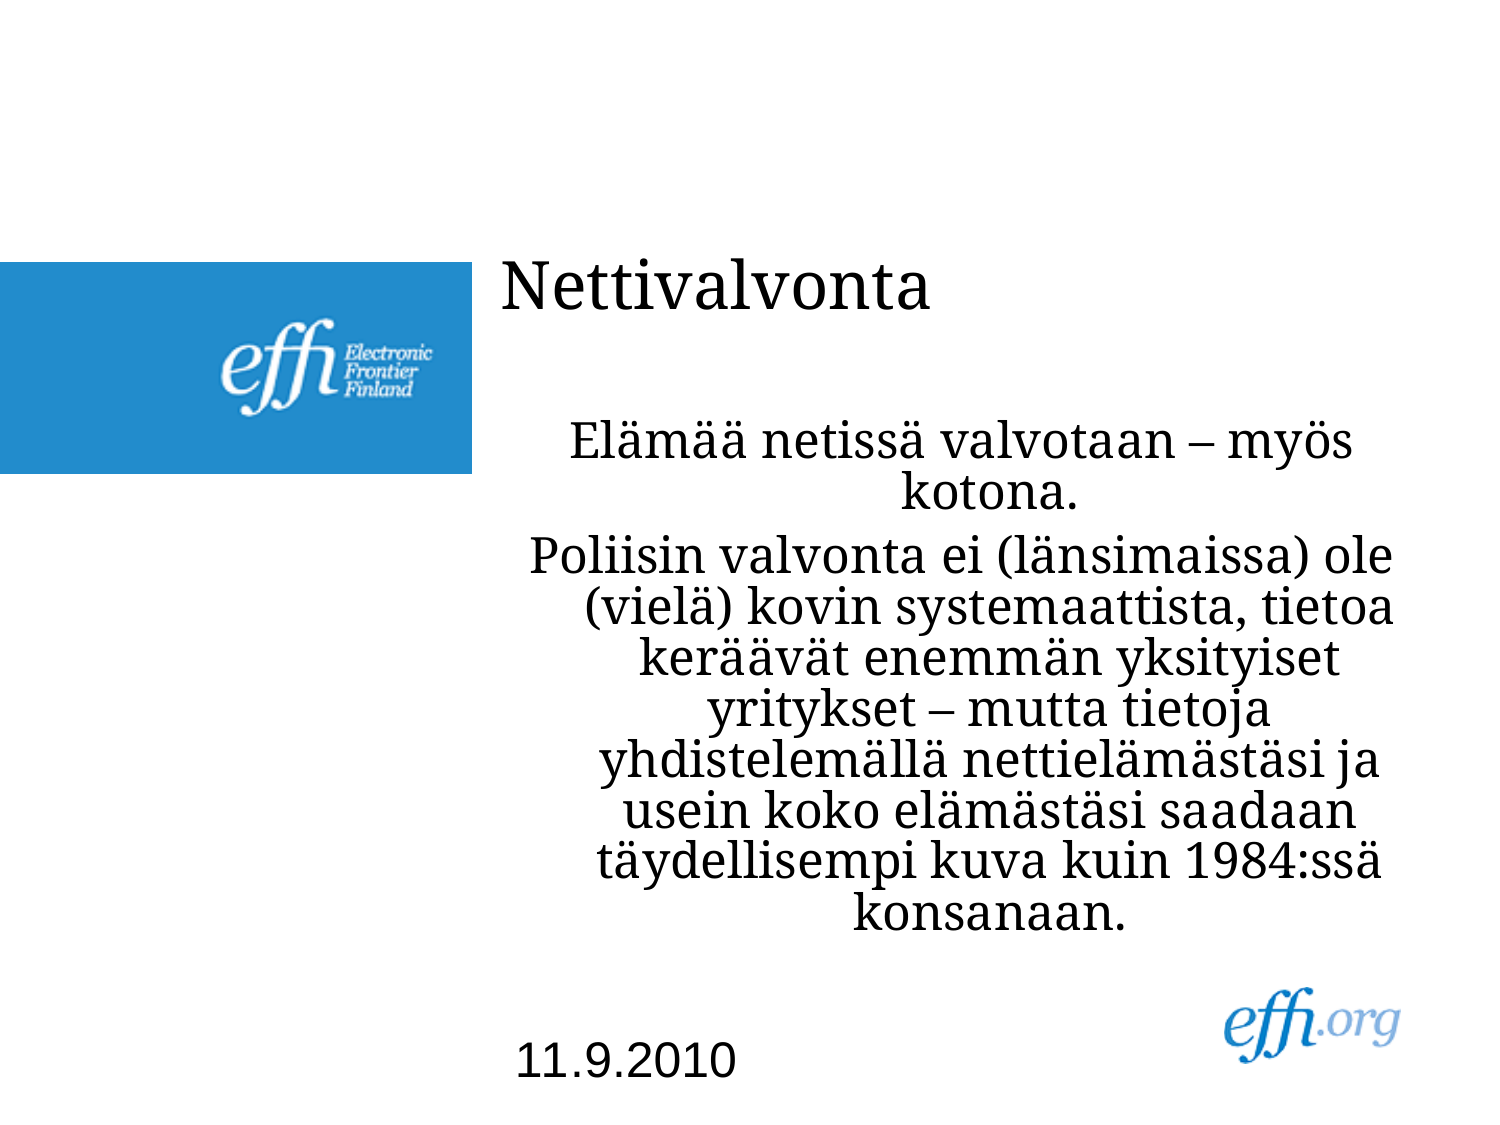

# Nettivalvonta
Elämää netissä valvotaan – myös kotona.
Poliisin valvonta ei (länsimaissa) ole (vielä) kovin systemaattista, tietoa keräävät enemmän yksityiset yritykset – mutta tietoja yhdistelemällä nettielämästäsi ja usein koko elämästäsi saadaan täydellisempi kuva kuin 1984:ssä konsanaan.